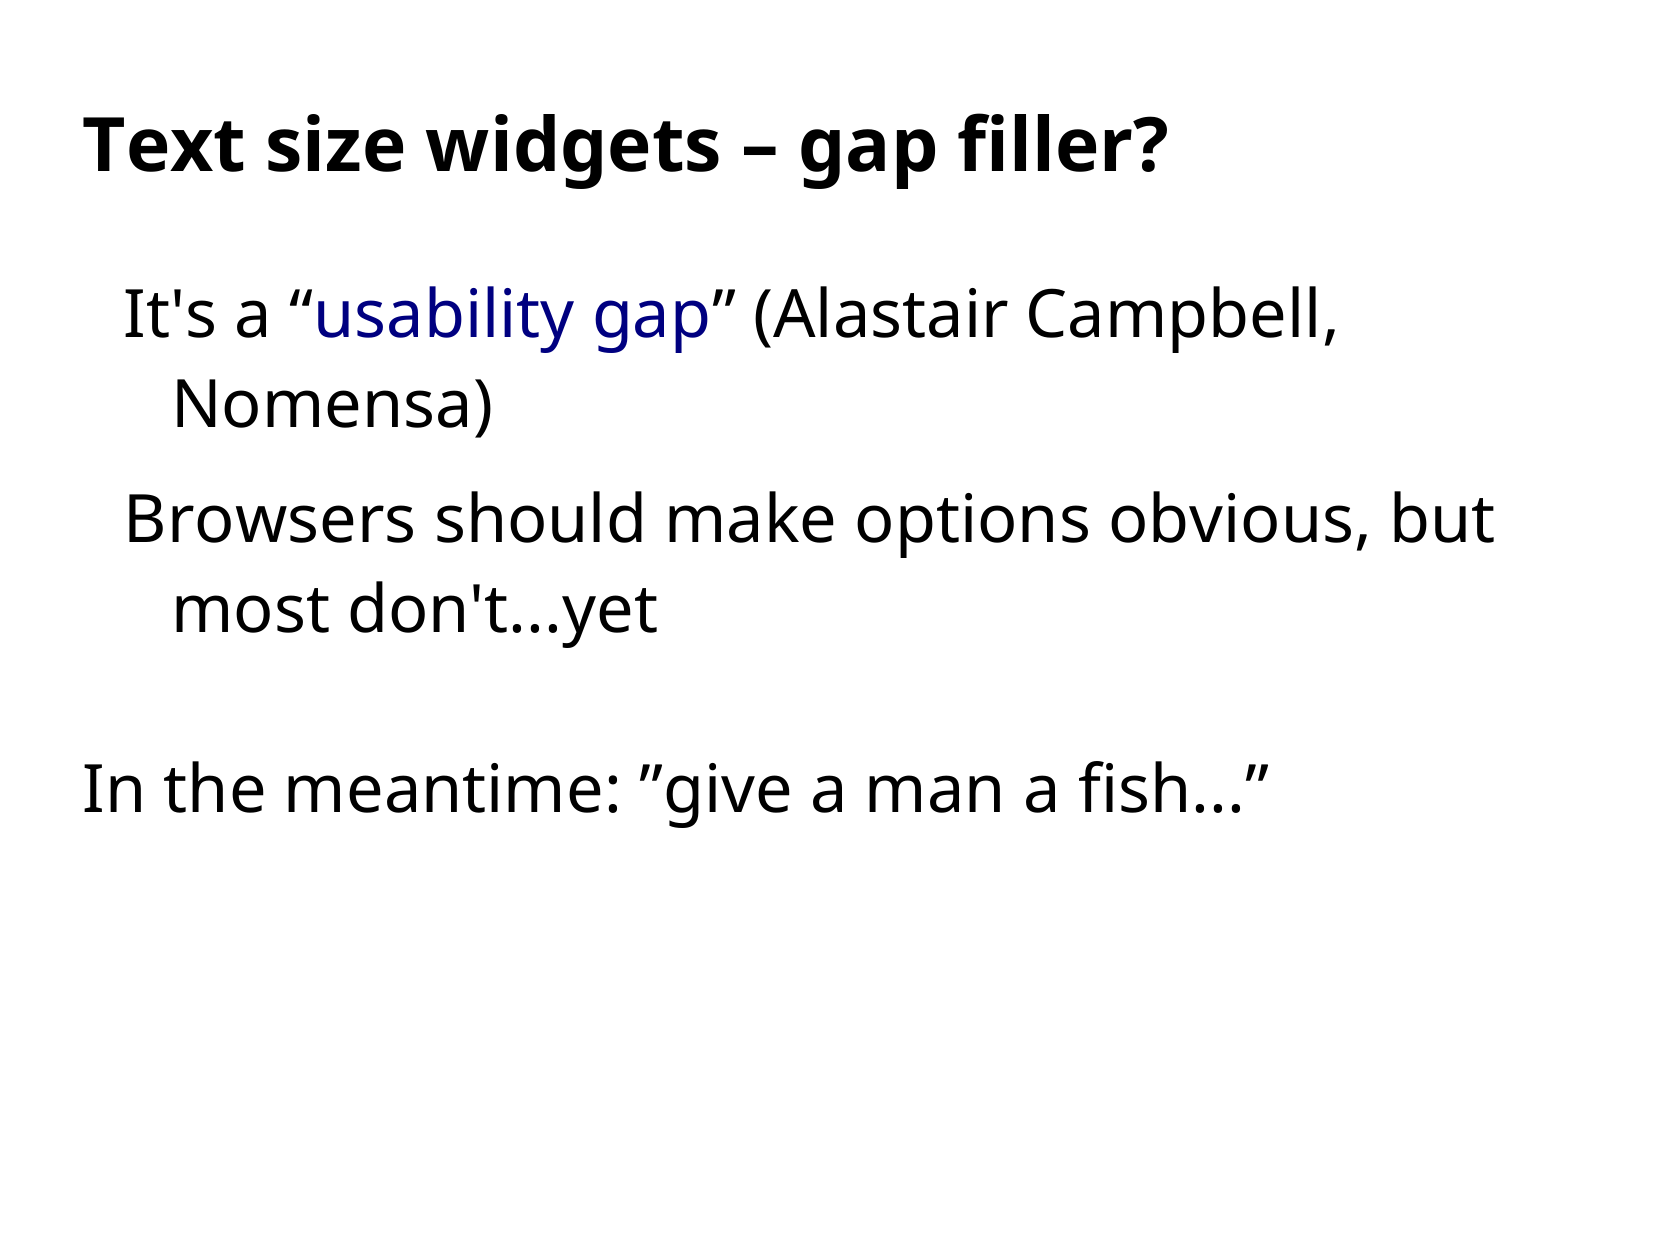

# Text size widgets – gap filler?
It's a “usability gap” (Alastair Campbell, Nomensa)
Browsers should make options obvious, but most don't...yet
In the meantime: ”give a man a fish...”